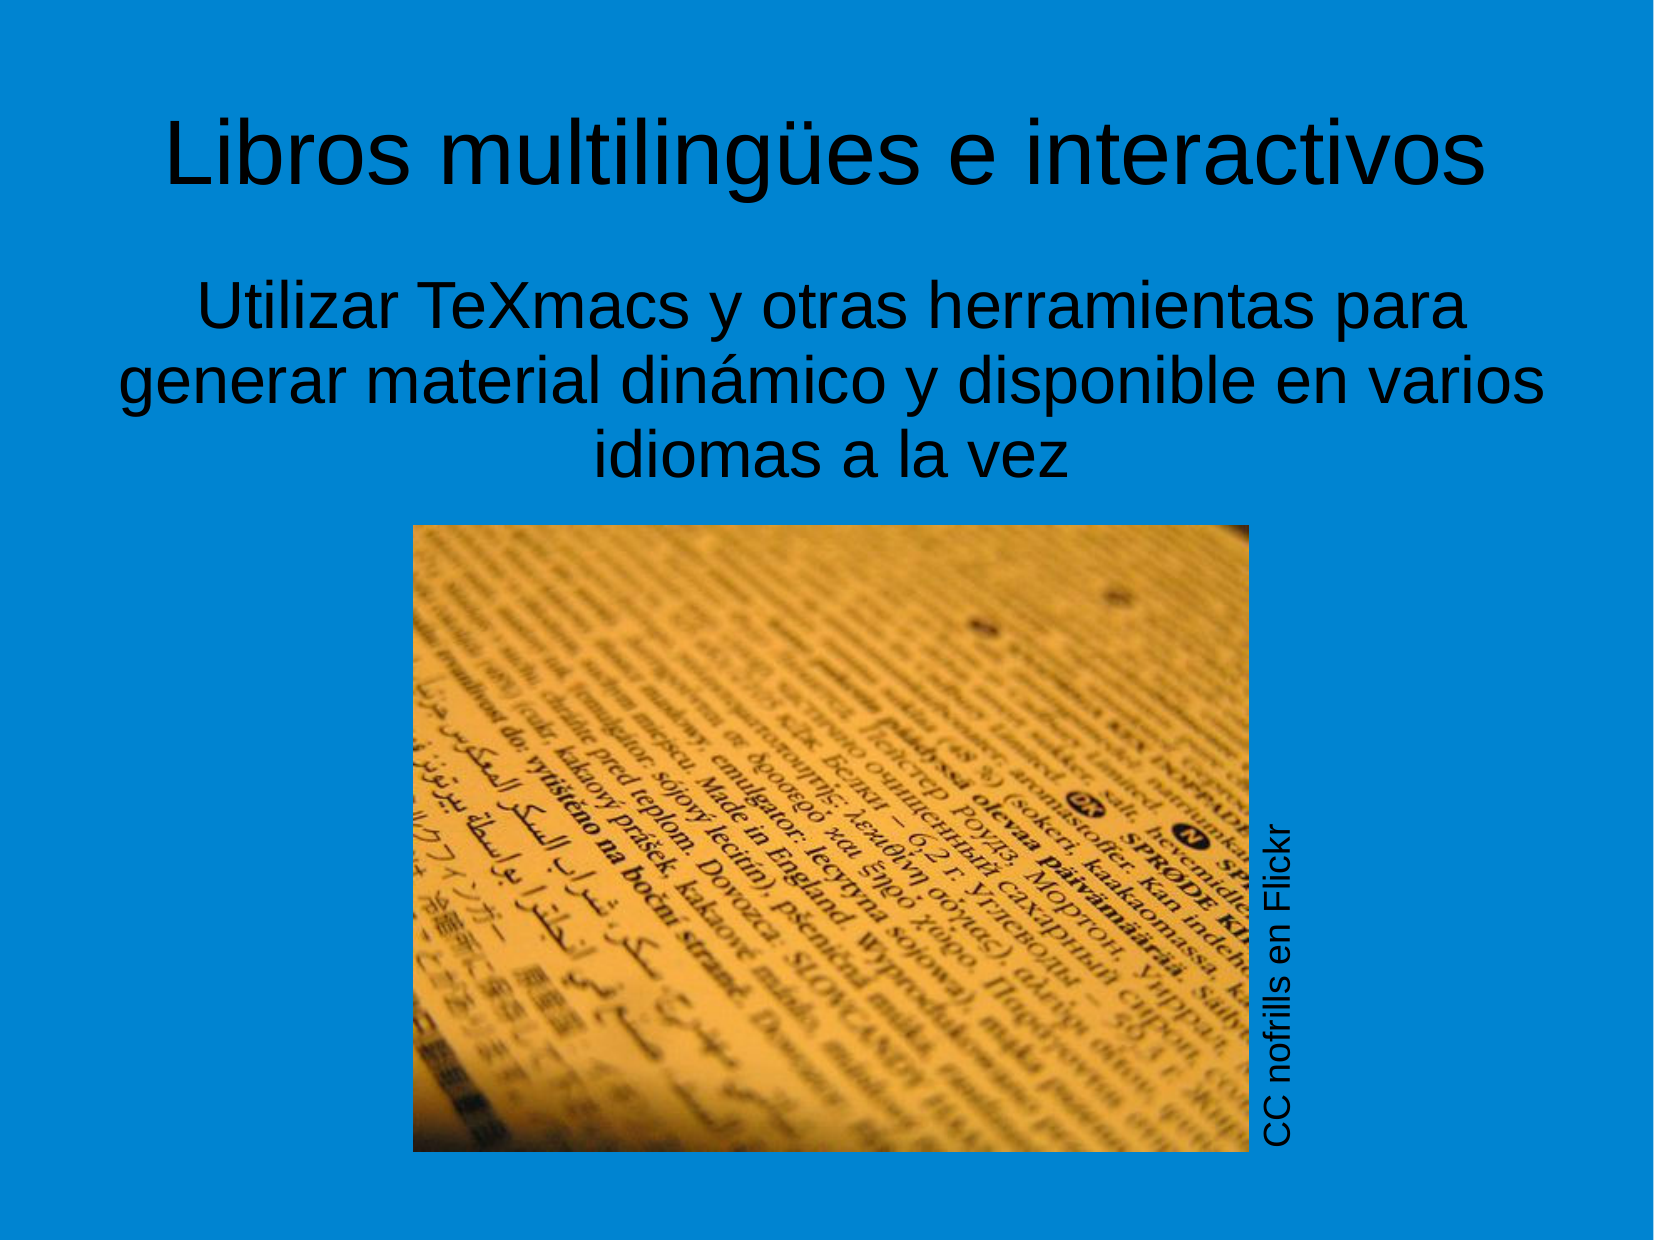

# Libros multilingües e interactivos
Utilizar TeXmacs y otras herramientas para generar material dinámico y disponible en varios idiomas a la vez
CC nofrills en Flickr